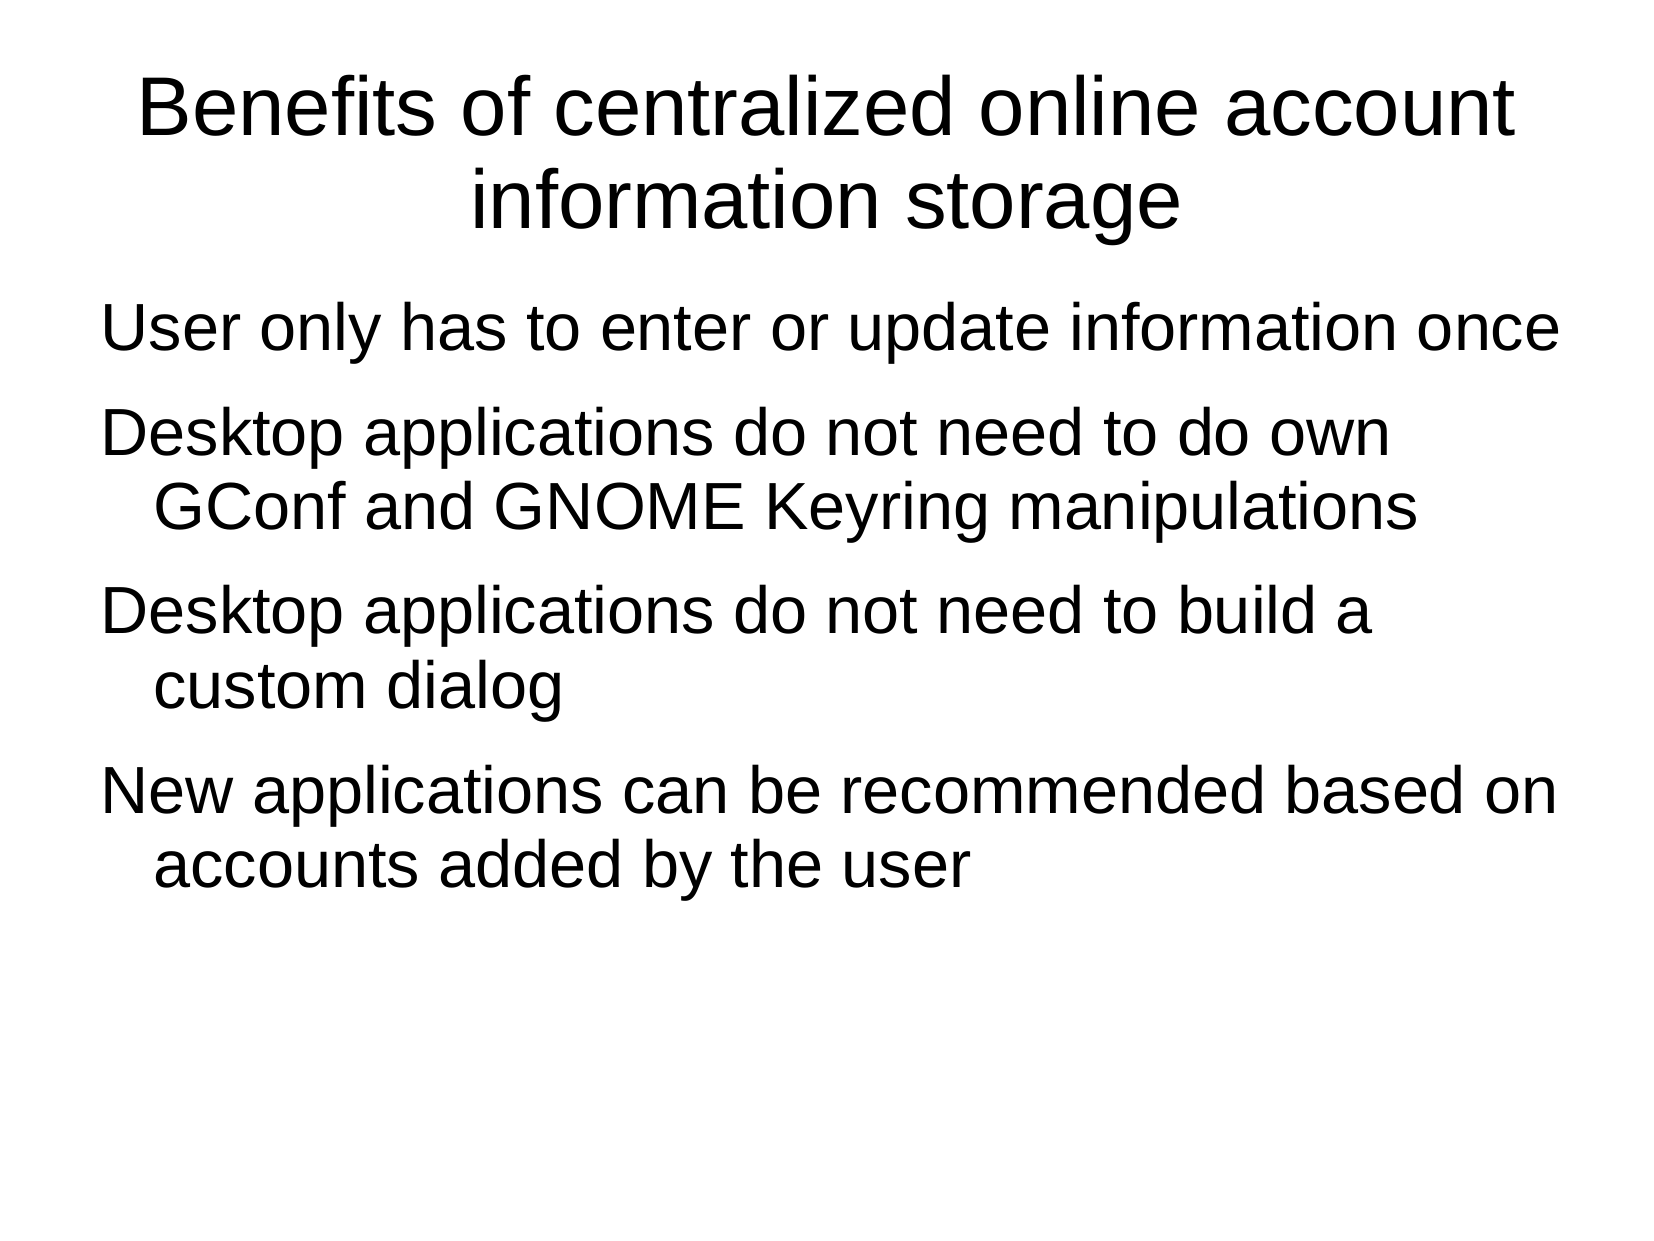

# Benefits of centralized online account information storage
User only has to enter or update information once
Desktop applications do not need to do own GConf and GNOME Keyring manipulations
Desktop applications do not need to build a custom dialog
New applications can be recommended based on accounts added by the user